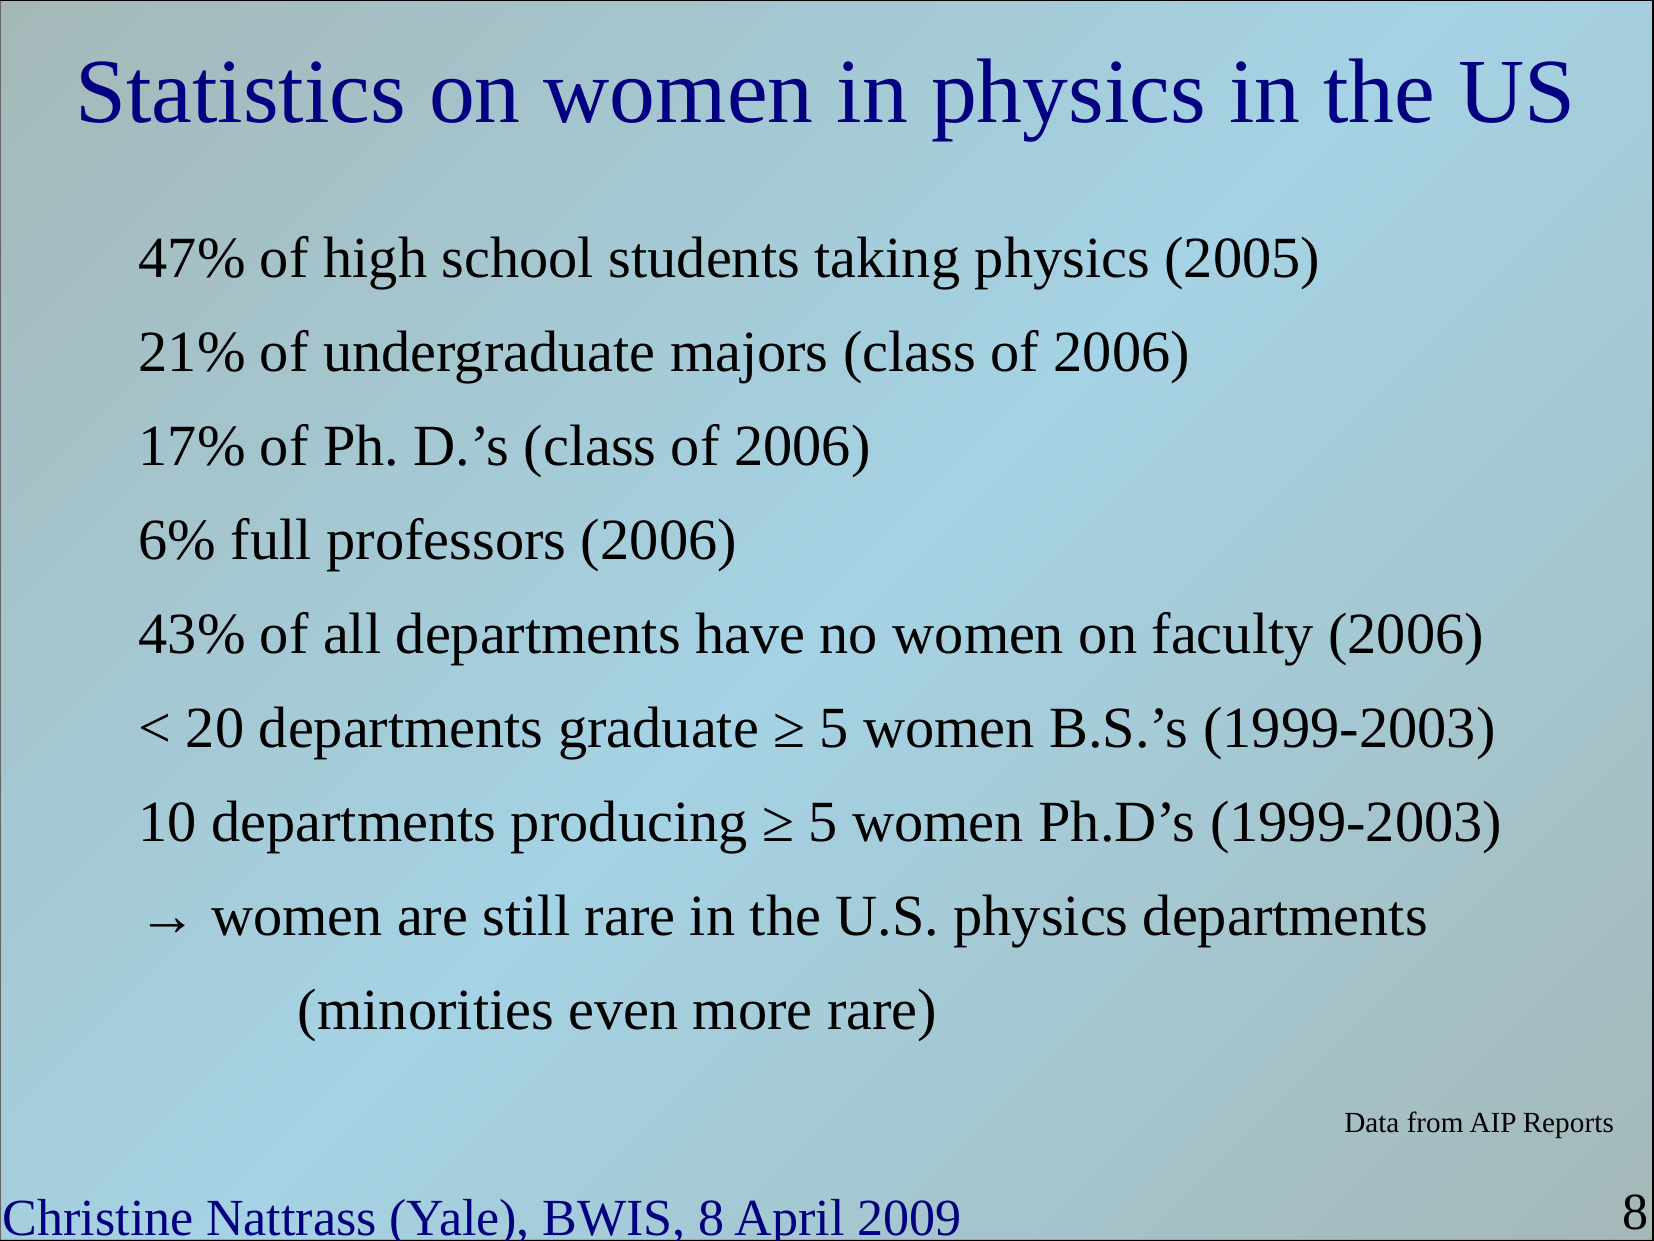

# Statistics on women in physics in the US
47% of high school students taking physics (2005)
21% of undergraduate majors (class of 2006)
17% of Ph. D.’s (class of 2006)
6% full professors (2006)
43% of all departments have no women on faculty (2006)
< 20 departments graduate ≥ 5 women B.S.’s (1999-2003)
10 departments producing ≥ 5 women Ph.D’s (1999-2003)
→ women are still rare in the U.S. physics departments
(minorities even more rare)
Data from AIP Reports